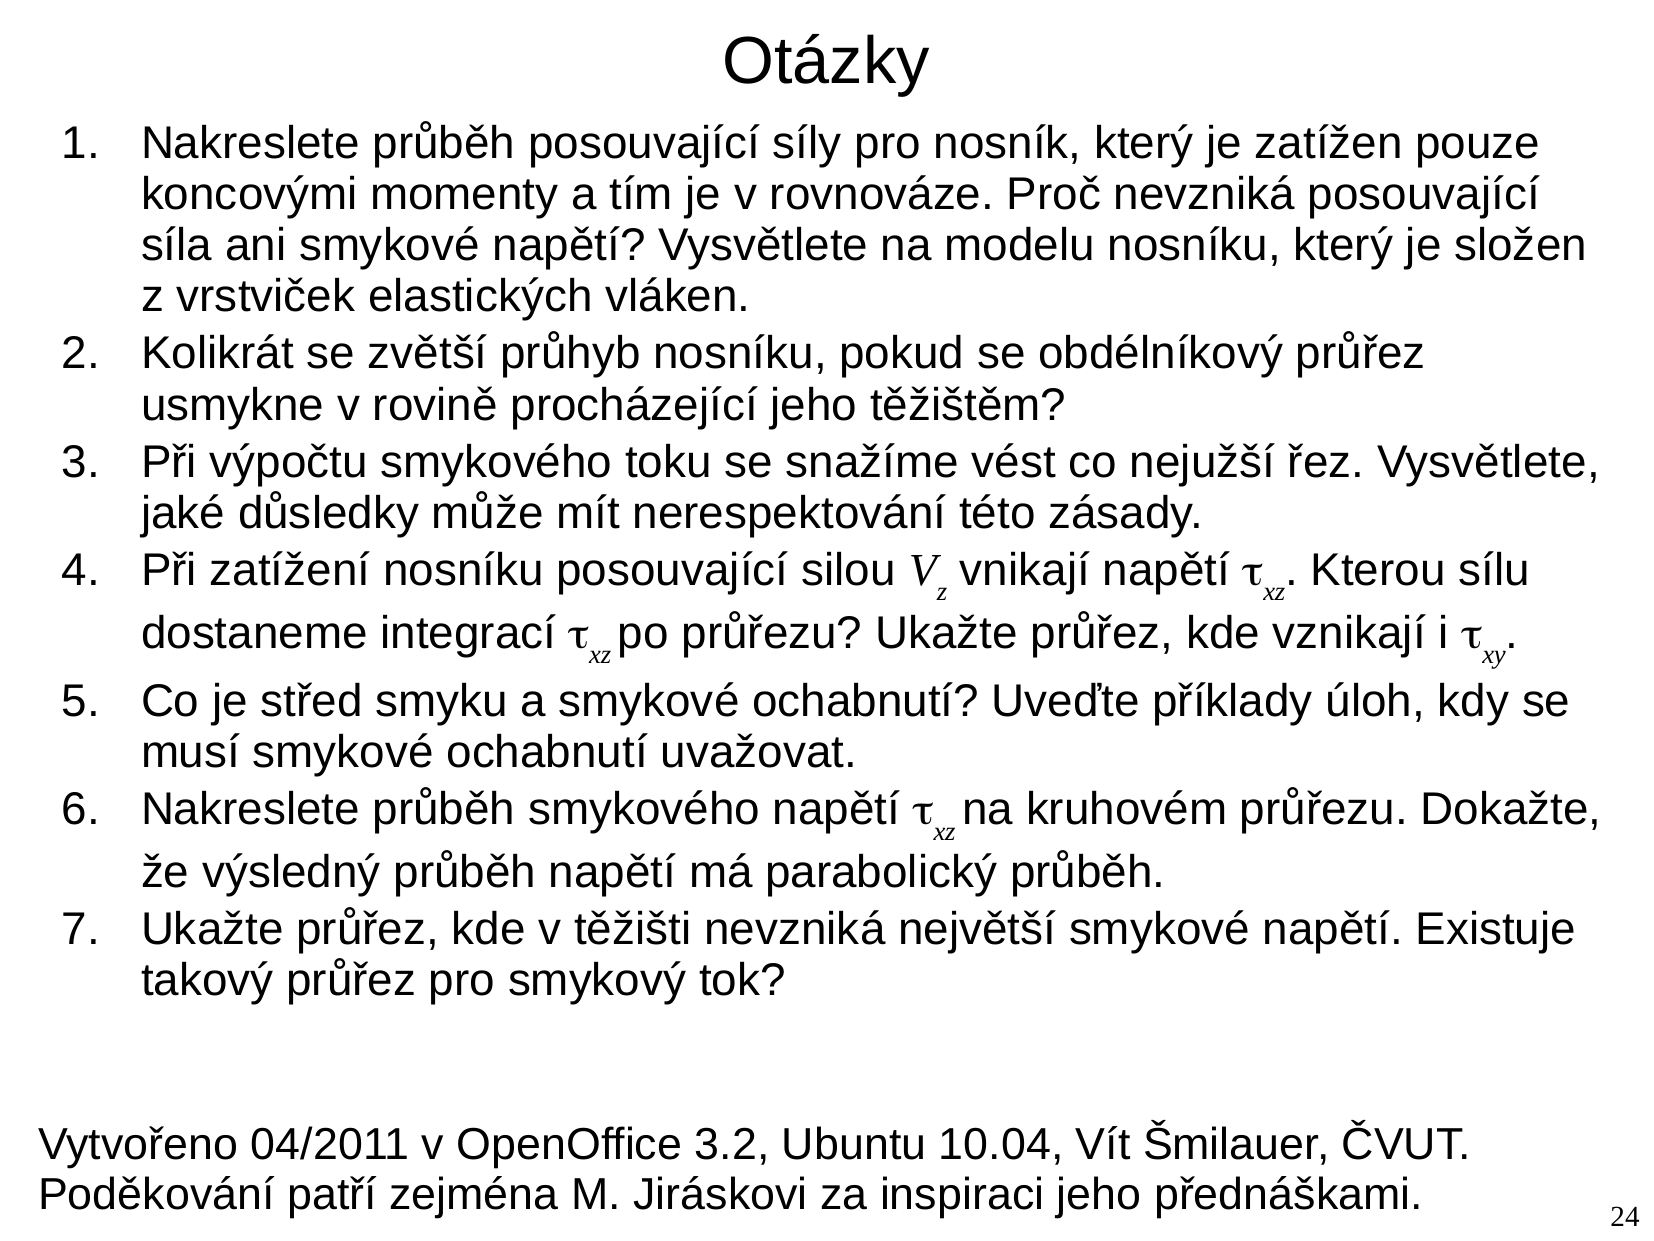

# Otázky
Nakreslete průběh posouvající síly pro nosník, který je zatížen pouze koncovými momenty a tím je v rovnováze. Proč nevzniká posouvající síla ani smykové napětí? Vysvětlete na modelu nosníku, který je složen z vrstviček elastických vláken.
Kolikrát se zvětší průhyb nosníku, pokud se obdélníkový průřez usmykne v rovině procházející jeho těžištěm?
Při výpočtu smykového toku se snažíme vést co nejužší řez. Vysvětlete, jaké důsledky může mít nerespektování této zásady.
Při zatížení nosníku posouvající silou Vz vnikají napětí txz. Kterou sílu dostaneme integrací txz po průřezu? Ukažte průřez, kde vznikají i txy.
Co je střed smyku a smykové ochabnutí? Uveďte příklady úloh, kdy se musí smykové ochabnutí uvažovat.
Nakreslete průběh smykového napětí txz na kruhovém průřezu. Dokažte, že výsledný průběh napětí má parabolický průběh.
Ukažte průřez, kde v těžišti nevzniká největší smykové napětí. Existuje takový průřez pro smykový tok?
Vytvořeno 04/2011 v OpenOffice 3.2, Ubuntu 10.04, Vít Šmilauer, ČVUT. Poděkování patří zejména M. Jiráskovi za inspiraci jeho přednáškami.
24